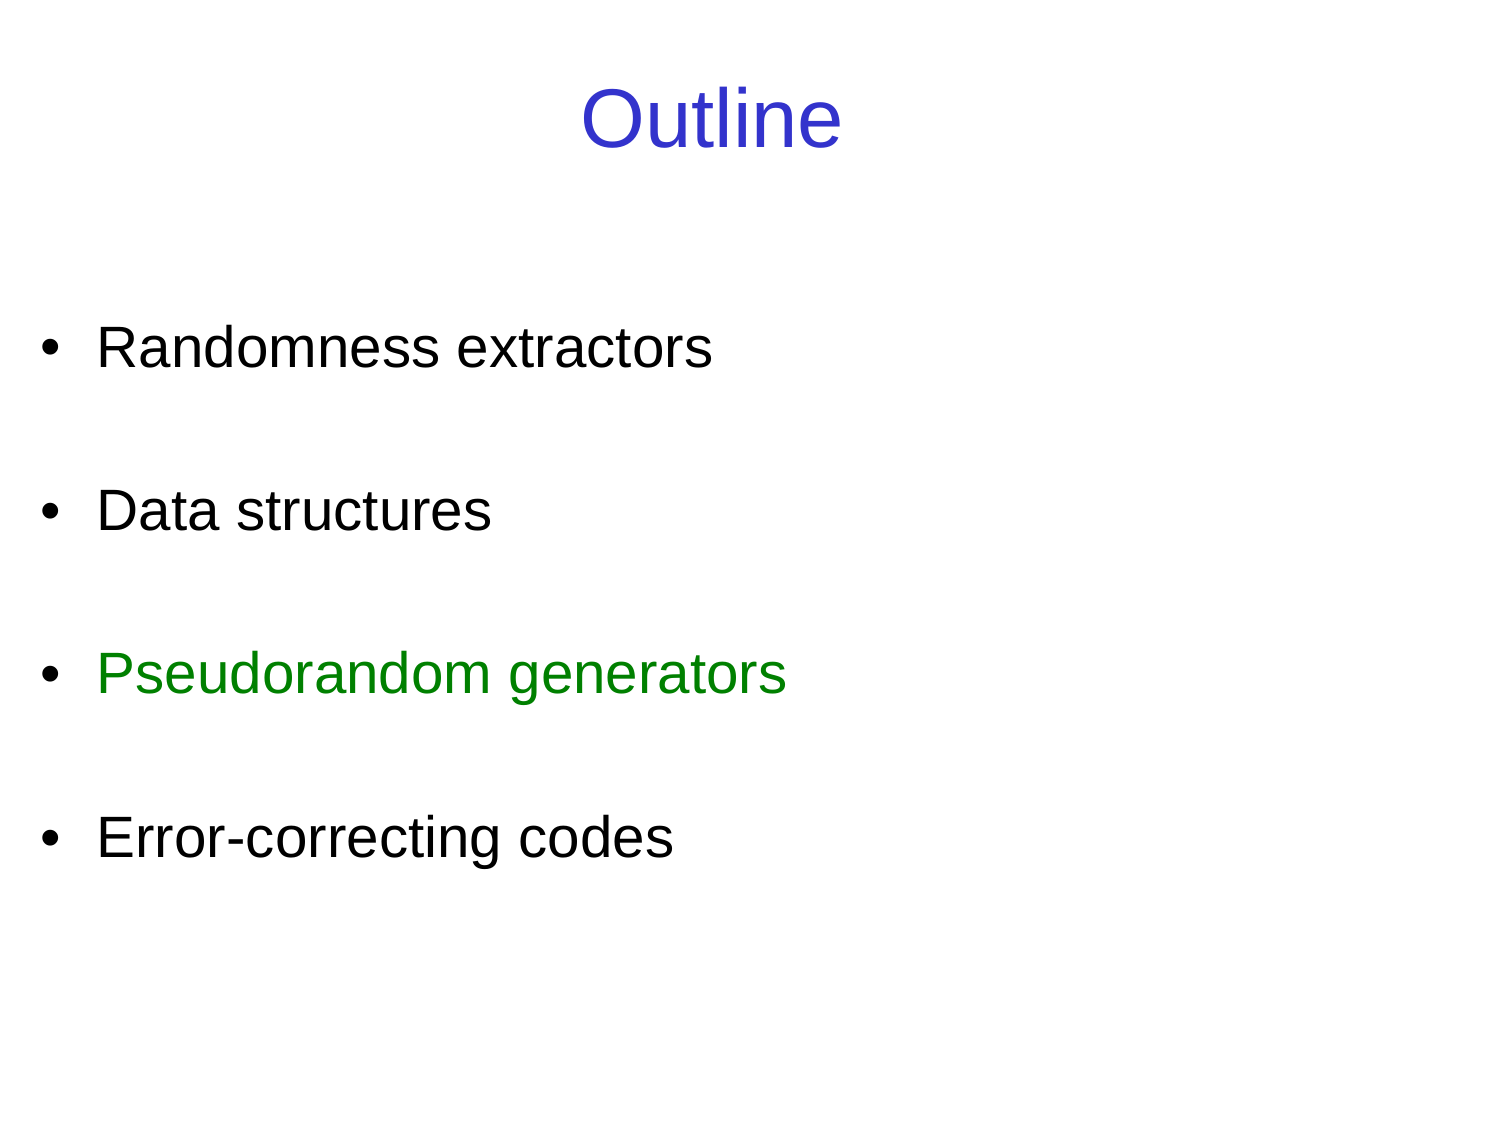

# Outline
Randomness extractors
Data structures
Pseudorandom generators
Error-correcting codes